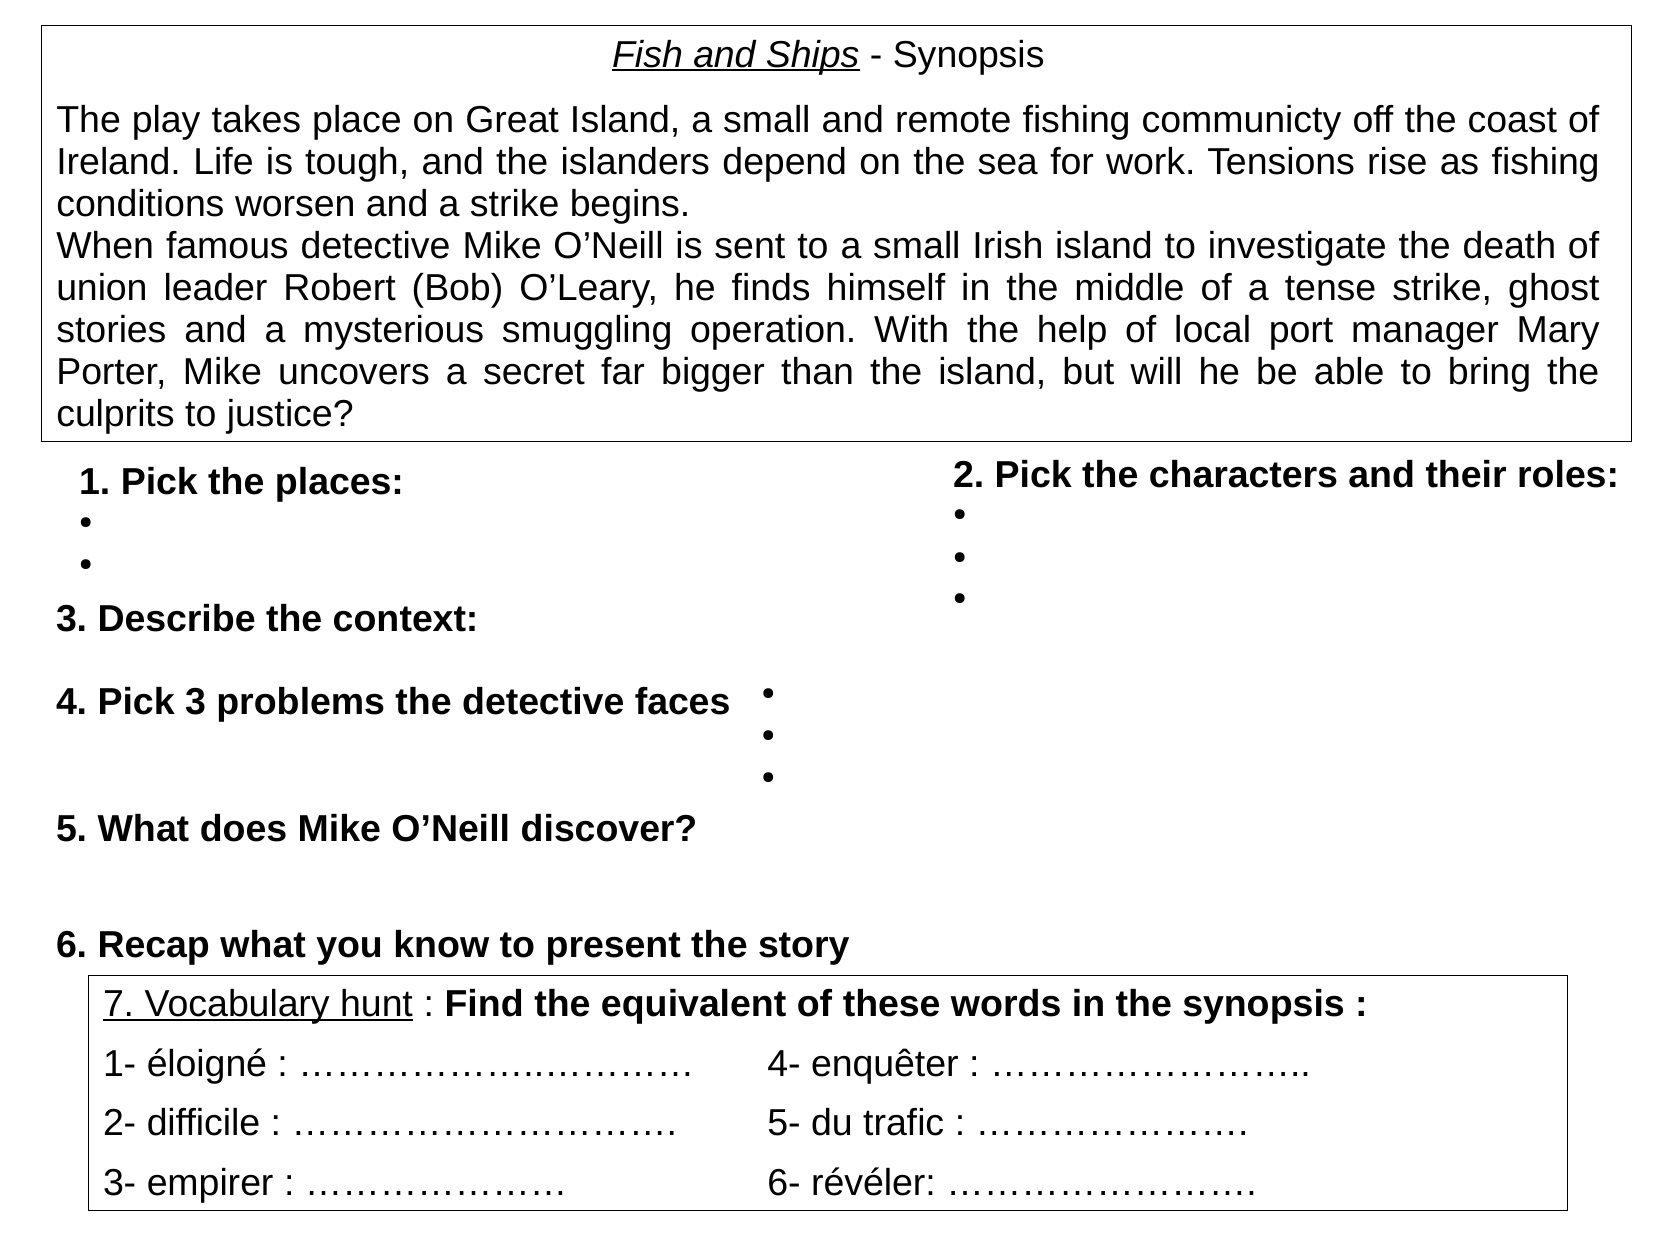

À imprimer pour l’élève
Fish and Ships - Synopsis
The play takes place on Great Island, a small and remote fishing communicty off the coast of Ireland. Life is tough, and the islanders depend on the sea for work. Tensions rise as fishing conditions worsen and a strike begins.
When famous detective Mike O’Neill is sent to a small Irish island to investigate the death of union leader Robert (Bob) O’Leary, he finds himself in the middle of a tense strike, ghost stories and a mysterious smuggling operation. With the help of local port manager Mary Porter, Mike uncovers a secret far bigger than the island, but will he be able to bring the culprits to justice?
2. Pick the characters and their roles:
1. Pick the places:
3. Describe the context:
4. Pick 3 problems the detective faces
5. What does Mike O’Neill discover?
6. Recap what you know to present the story
7. Vocabulary hunt : Find the equivalent of these words in the synopsis :
1- éloigné : ………………..…………	4- enquêter : ……………………..
2- difficile : ………………………….	 	5- du trafic : ………………….
3- empirer : …………………			6- révéler: …………………….